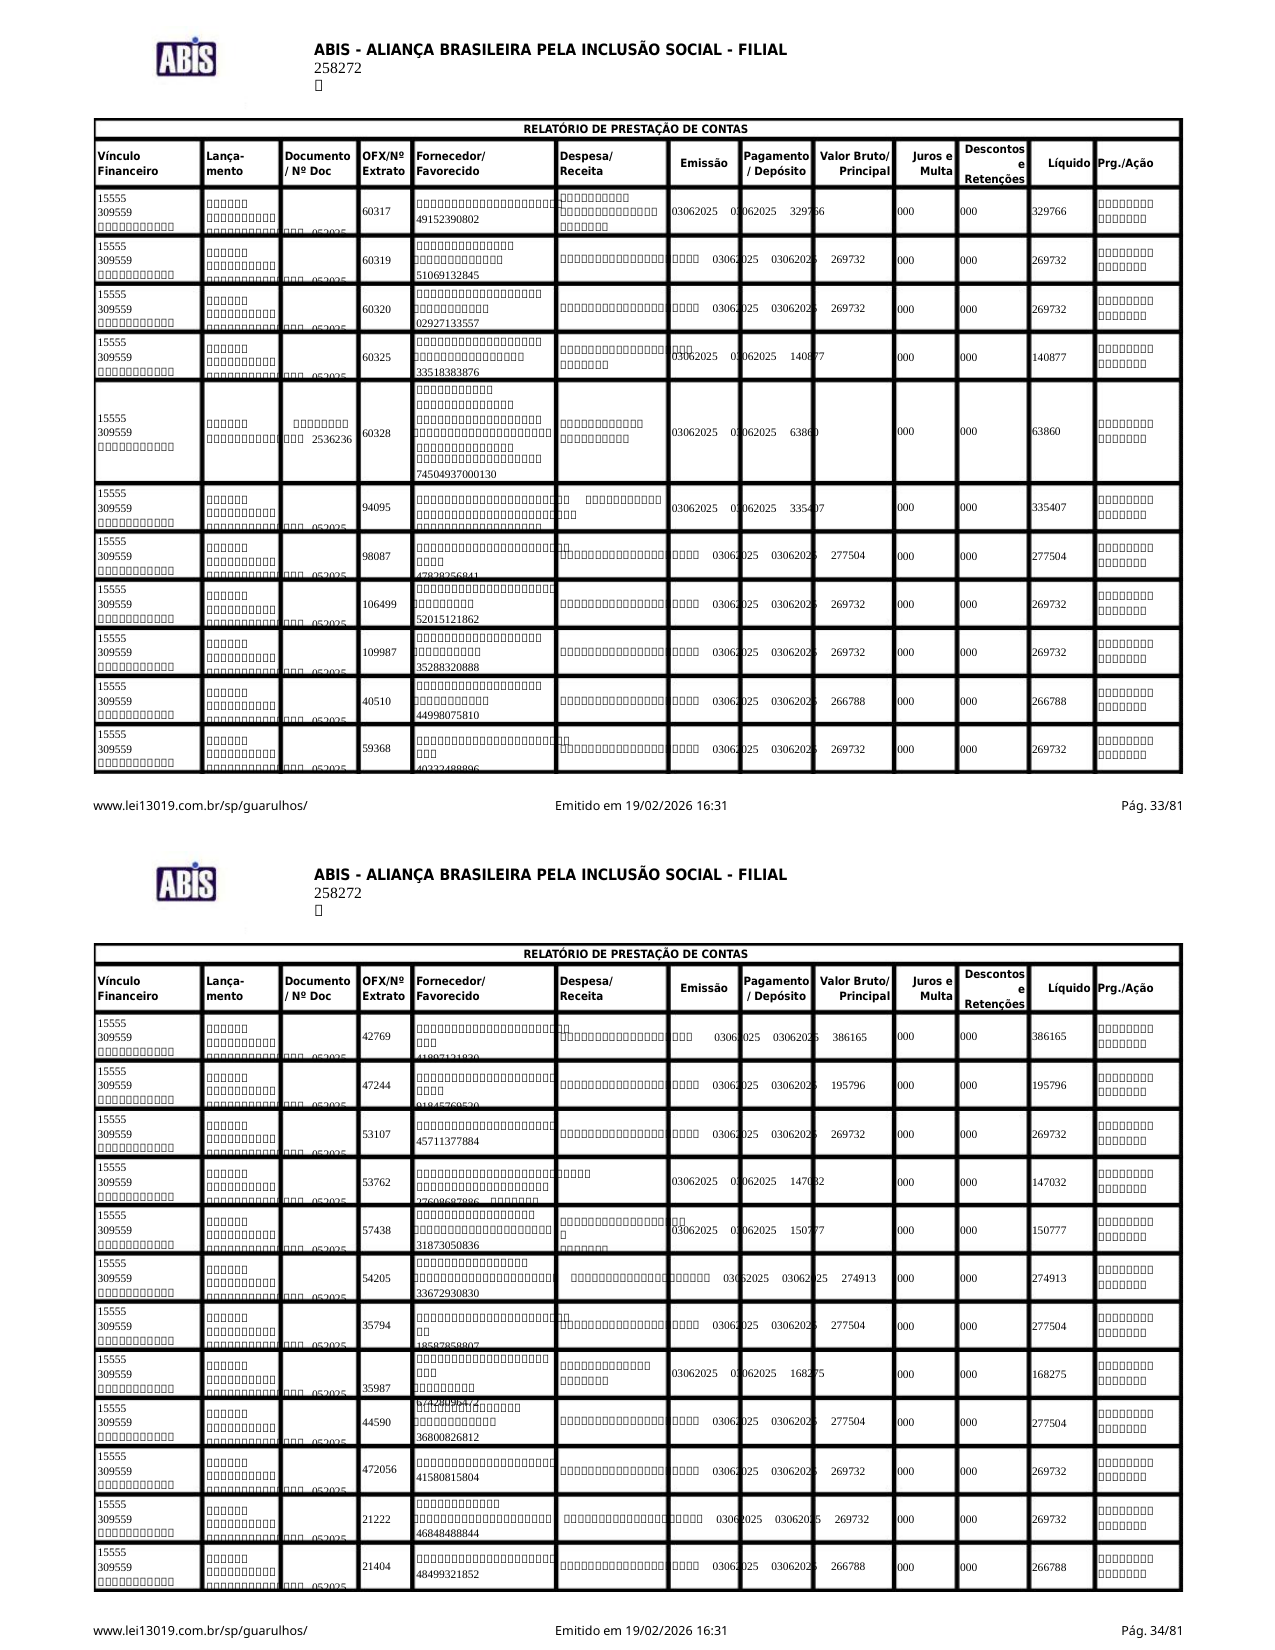

ABIS - ALIANÇA BRASILEIRA PELA INCLUSÃO SOCIAL - FILIAL


RELATÓRIO DE PRESTAÇÃO DE CONTAS
Descontos
e
Retenções
Vínculo
Financeiro
Lança-
mento
Documento
/ Nº Doc
OFX/Nº
Extrato
Fornecedor/
Favorecido
Despesa/
Receita
Pagamento
/ Depósito
Valor Bruto/
Principal
Juros e
Multa
Emissão
Líquido Prg./Ação






 
 





  










 

 
 


   










 

 
 


   






 

 
 


  
  
  



 




 
 












 
 
 
 

























 
 




   
   
   
   
   




 

 
 






 

 
 






 

 
 





 
 





www.lei13019.com.br/sp/guarulhos/
Emitido em 19/02/2026 16:31
Pág. 33/81
ABIS - ALIANÇA BRASILEIRA PELA INCLUSÃO SOCIAL - FILIAL


RELATÓRIO DE PRESTAÇÃO DE CONTAS
Descontos
e
Retenções
Vínculo
Financeiro
Lança-
mento
Documento
/ Nº Doc
OFX/Nº
Extrato
Fornecedor/
Favorecido
Despesa/
Receita
Pagamento
/ Depósito
Valor Bruto/
Principal
Juros e
Multa
Emissão
Líquido Prg./Ação



 
 








   
   
   




























 
 


















 
 







 
 
 
 


  
  




 

 
 








     

 
 





 
 





   




 

 
 




  




 

 
 


   
   



 
 









     

 
 





 
 





   
www.lei13019.com.br/sp/guarulhos/
Emitido em 19/02/2026 16:31
Pág. 34/81